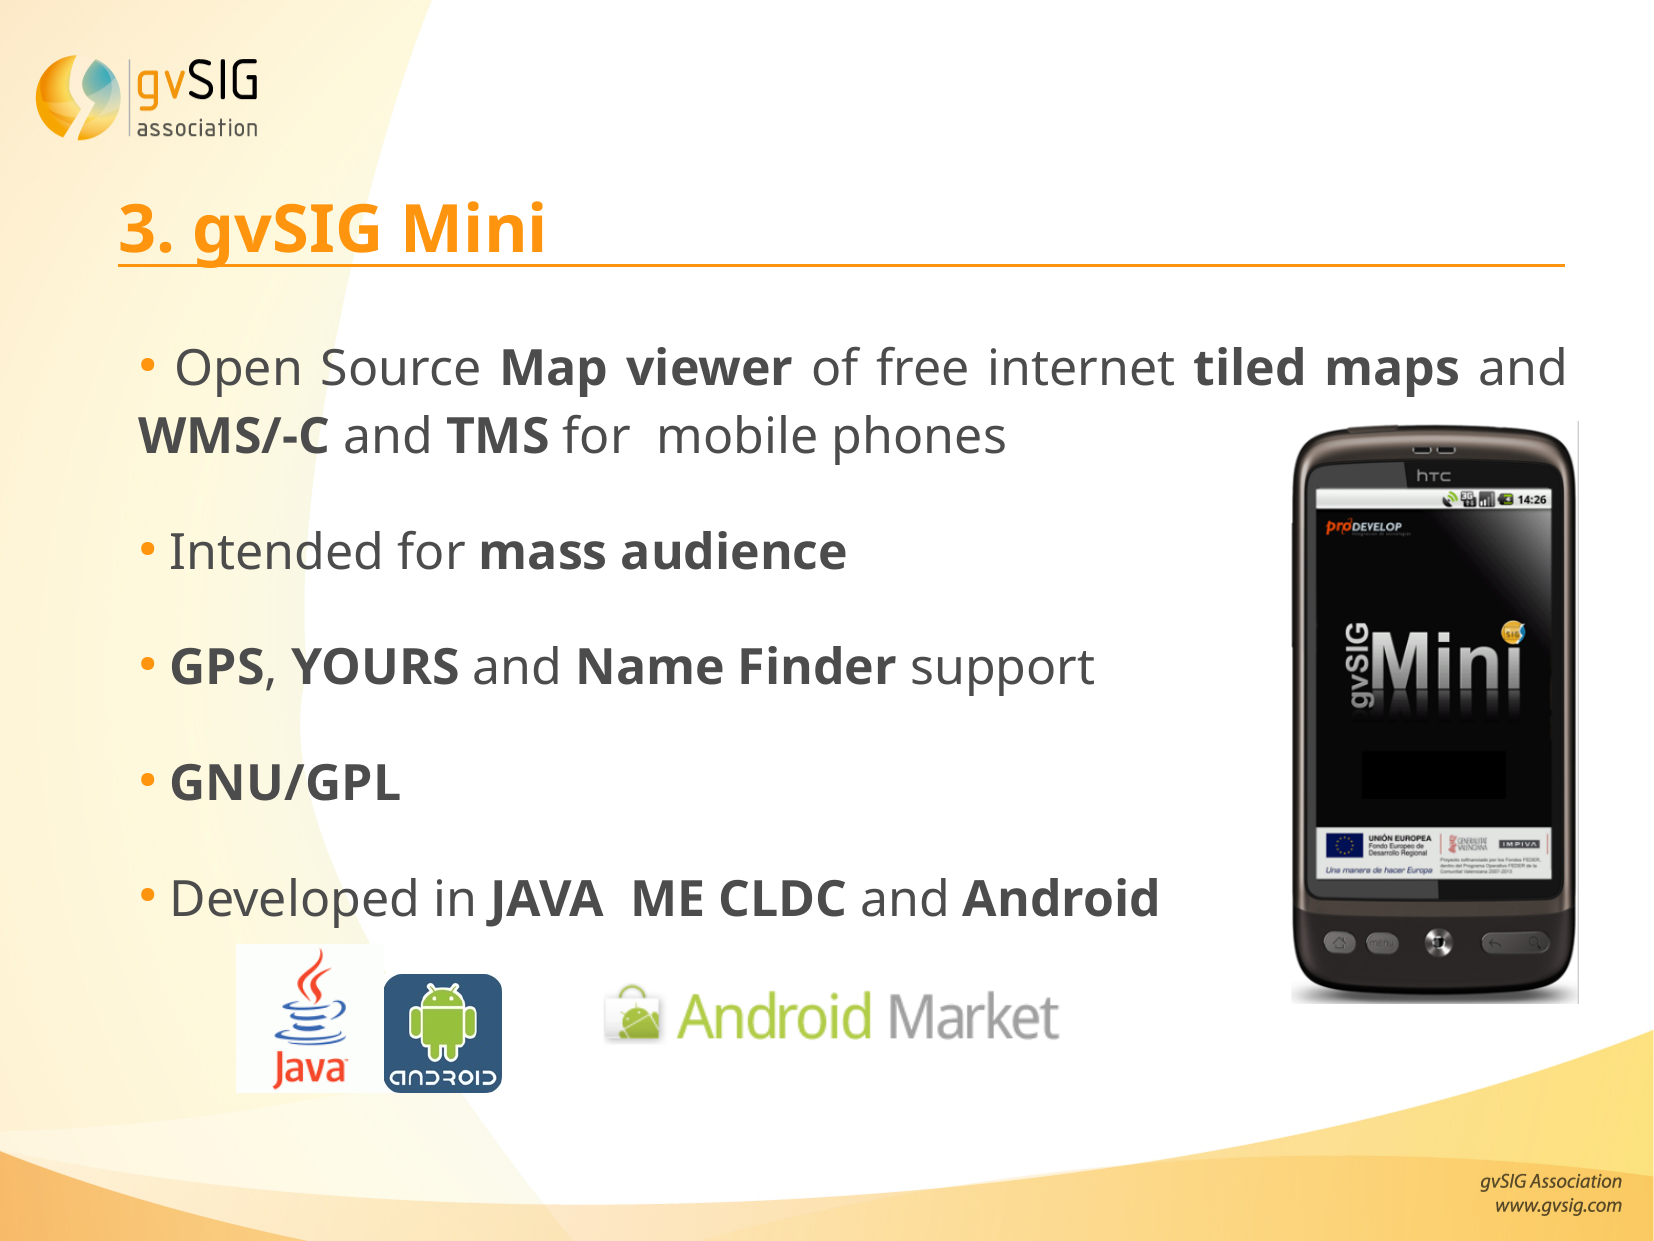

# 3. gvSIG Mini
 Open Source Map viewer of free internet tiled maps and WMS/-C and TMS for mobile phones
 Intended for mass audience
 GPS, YOURS and Name Finder support
 GNU/GPL
 Developed in JAVA ME CLDC and Android